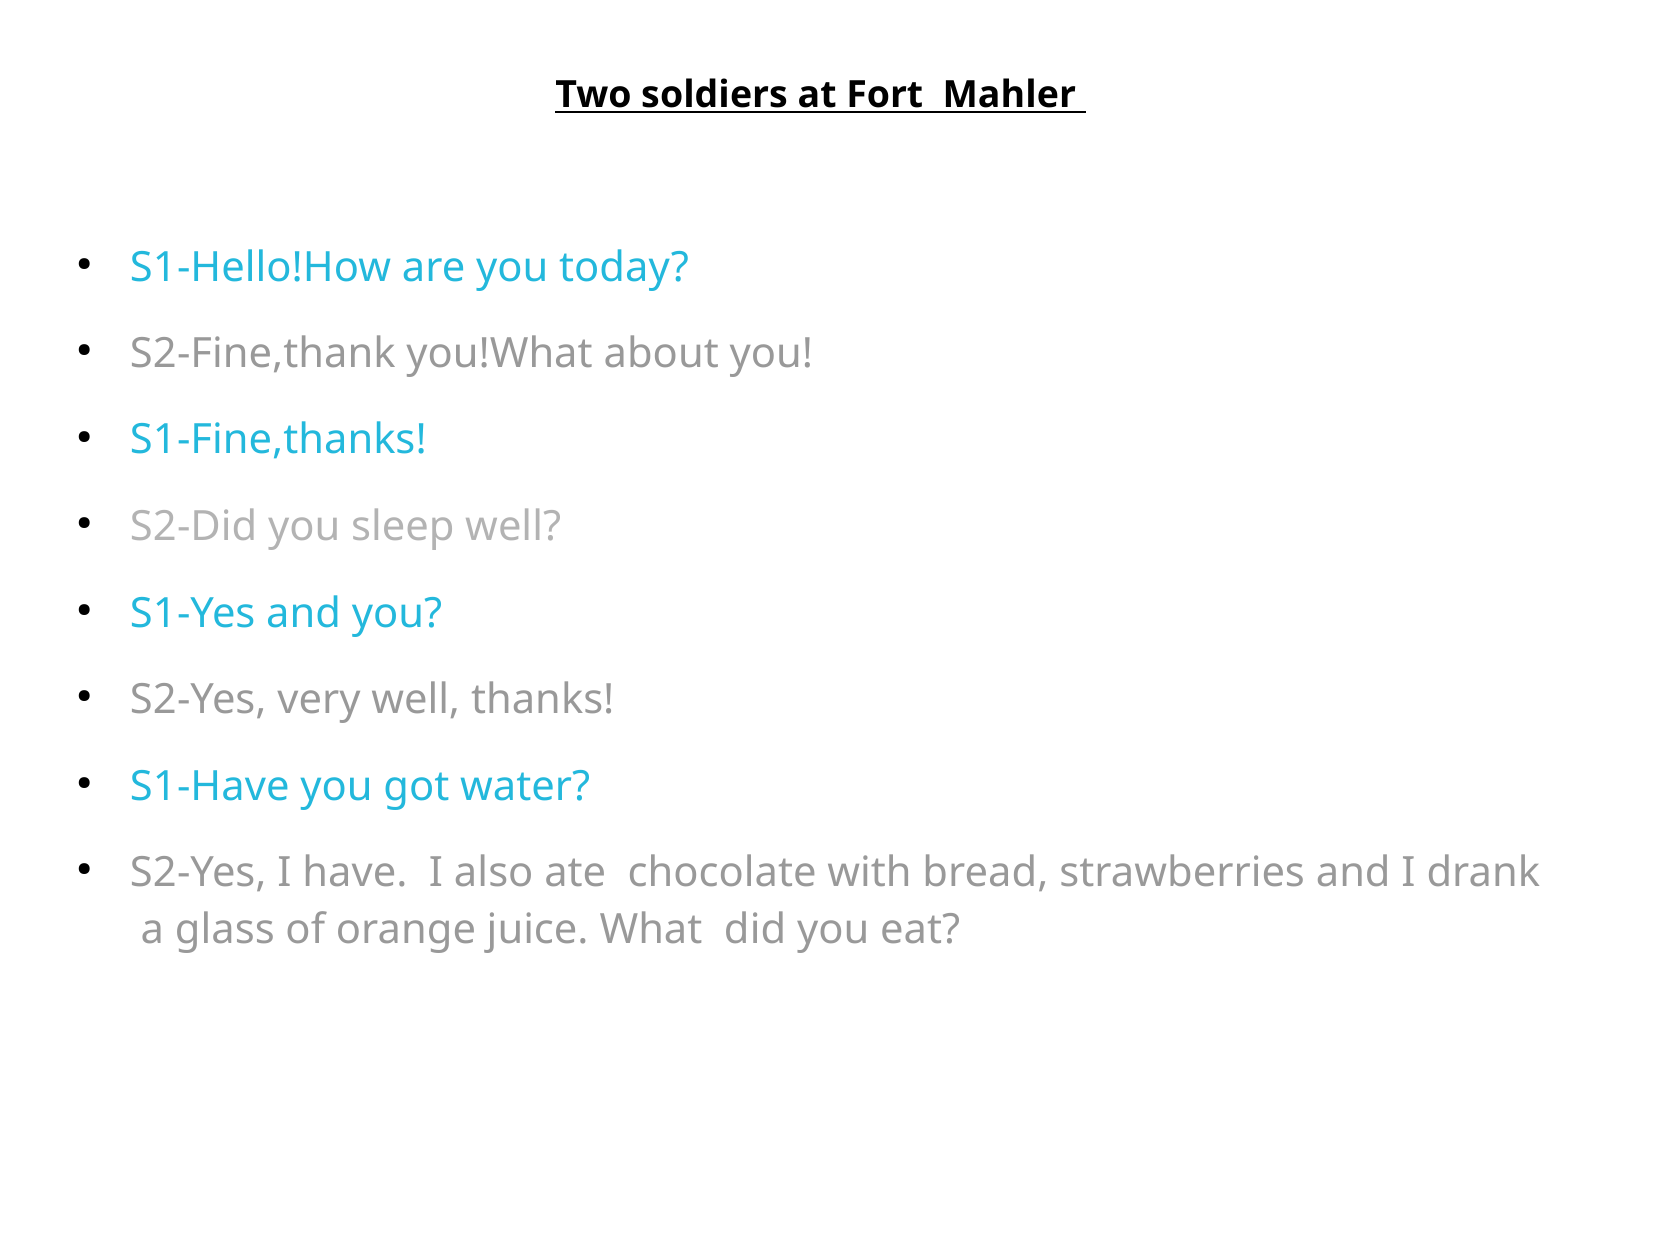

# Two soldiers at Fort Mahler
S1-Hello!How are you today?
S2-Fine,thank you!What about you!
S1-Fine,thanks!
S2-Did you sleep well?
S1-Yes and you?
S2-Yes, very well, thanks!
S1-Have you got water?
S2-Yes, I have. I also ate chocolate with bread, strawberries and I drank a glass of orange juice. What did you eat?